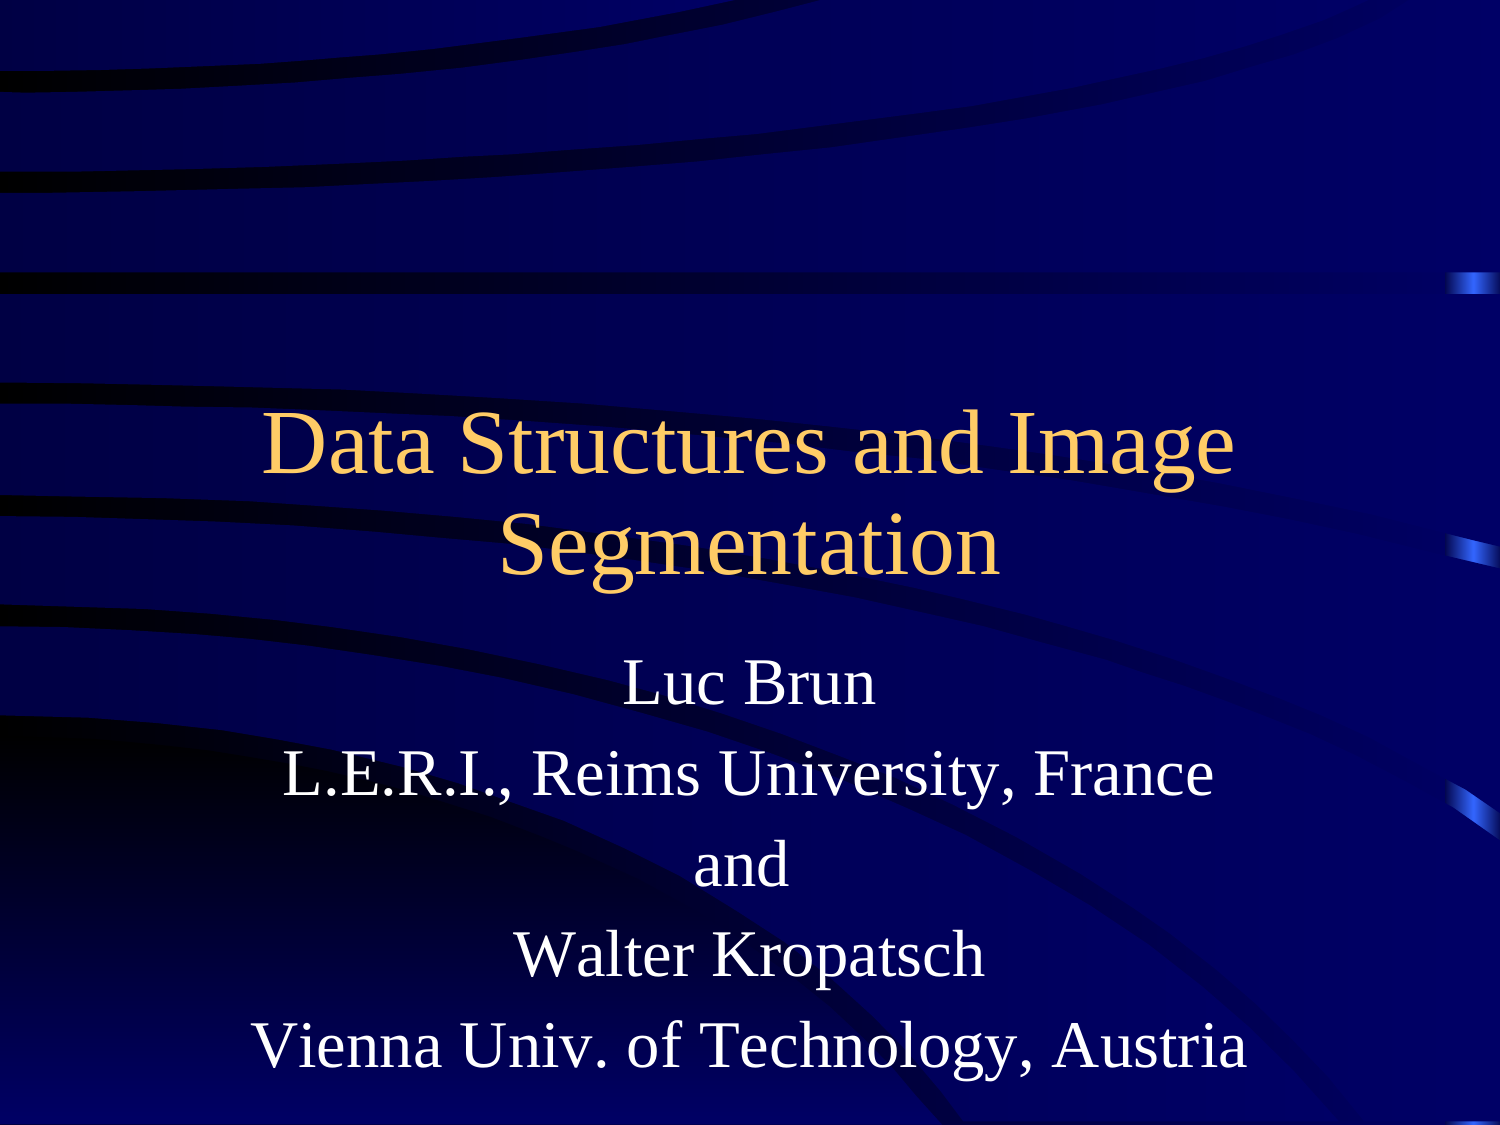

# Data Structures and Image Segmentation
Luc Brun
L.E.R.I., Reims University, France
and
Walter Kropatsch
Vienna Univ. of Technology, Austria